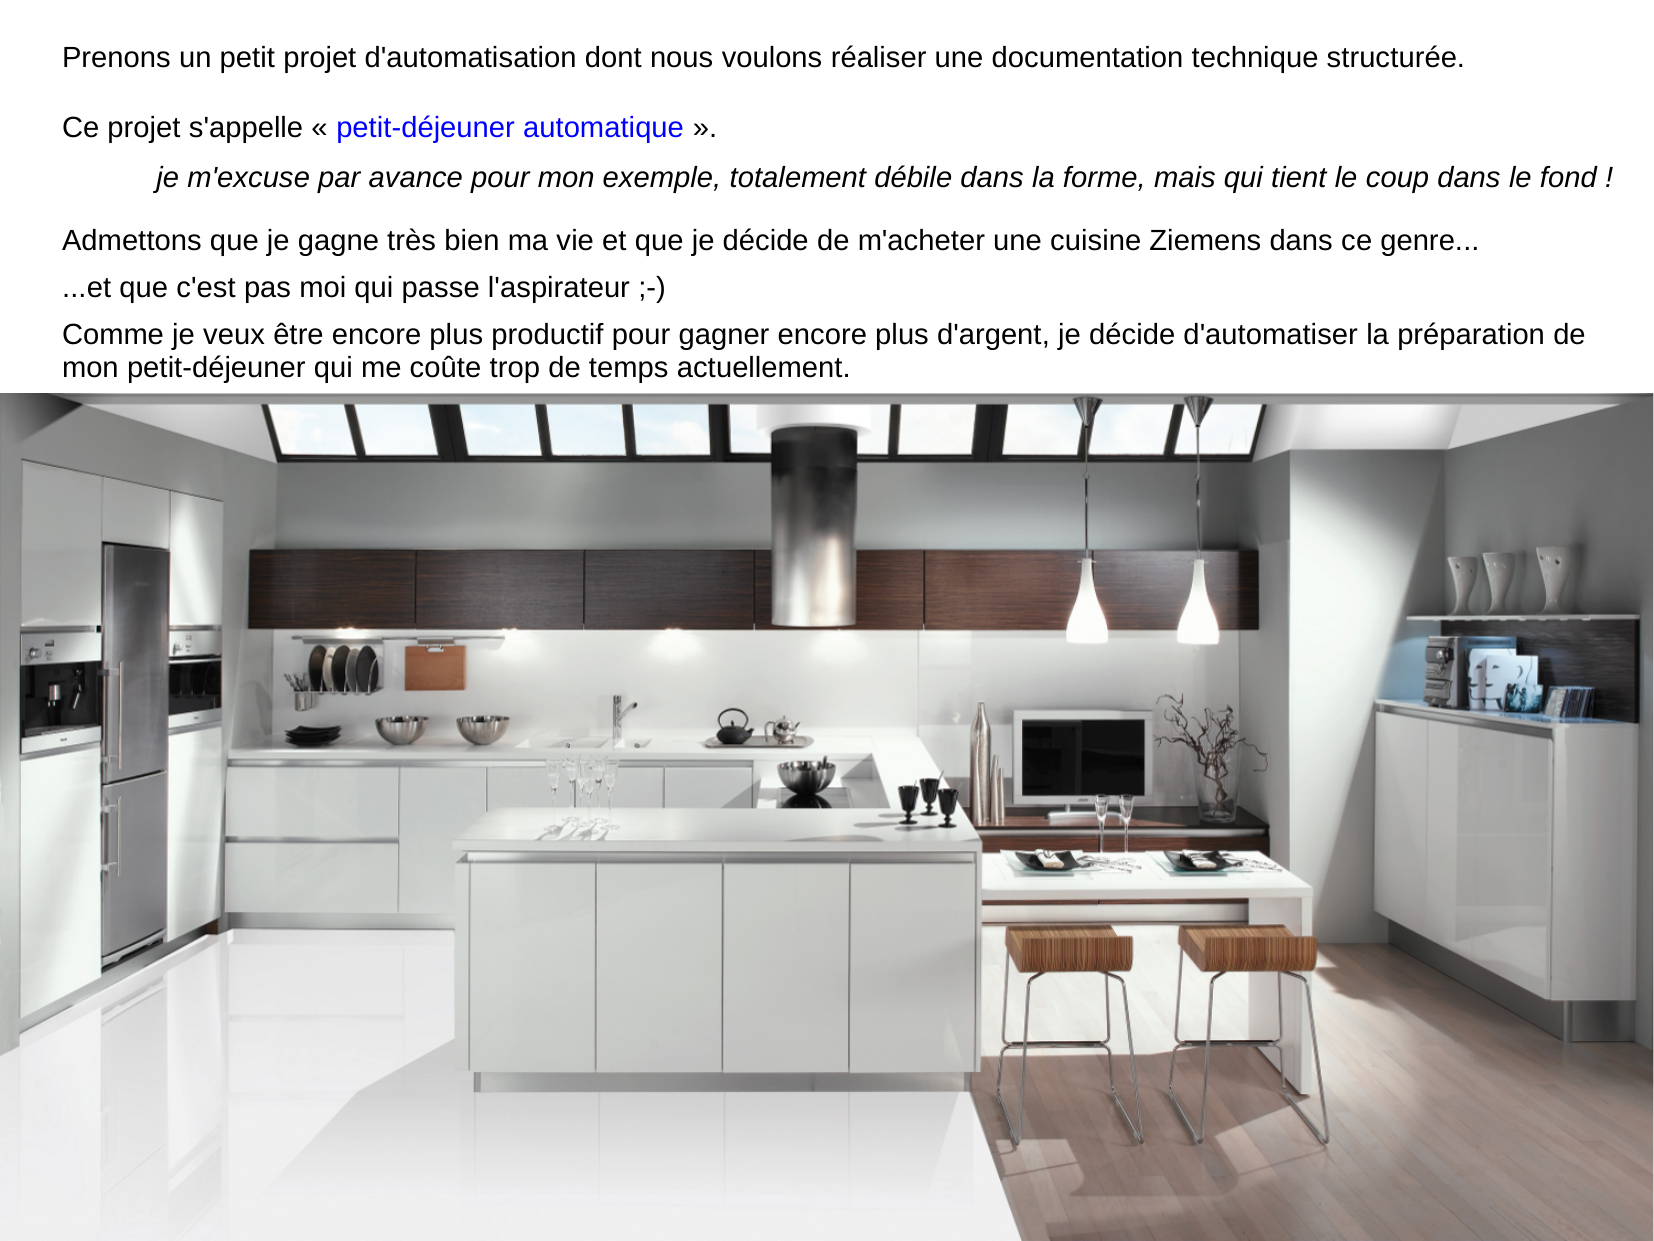

Prenons un petit projet d'automatisation dont nous voulons réaliser une documentation technique structurée.
Ce projet s'appelle « petit-déjeuner automatique ».
je m'excuse par avance pour mon exemple, totalement débile dans la forme, mais qui tient le coup dans le fond !
Admettons que je gagne très bien ma vie et que je décide de m'acheter une cuisine Ziemens dans ce genre...
...et que c'est pas moi qui passe l'aspirateur ;-)
Comme je veux être encore plus productif pour gagner encore plus d'argent, je décide d'automatiser la préparation de mon petit-déjeuner qui me coûte trop de temps actuellement.